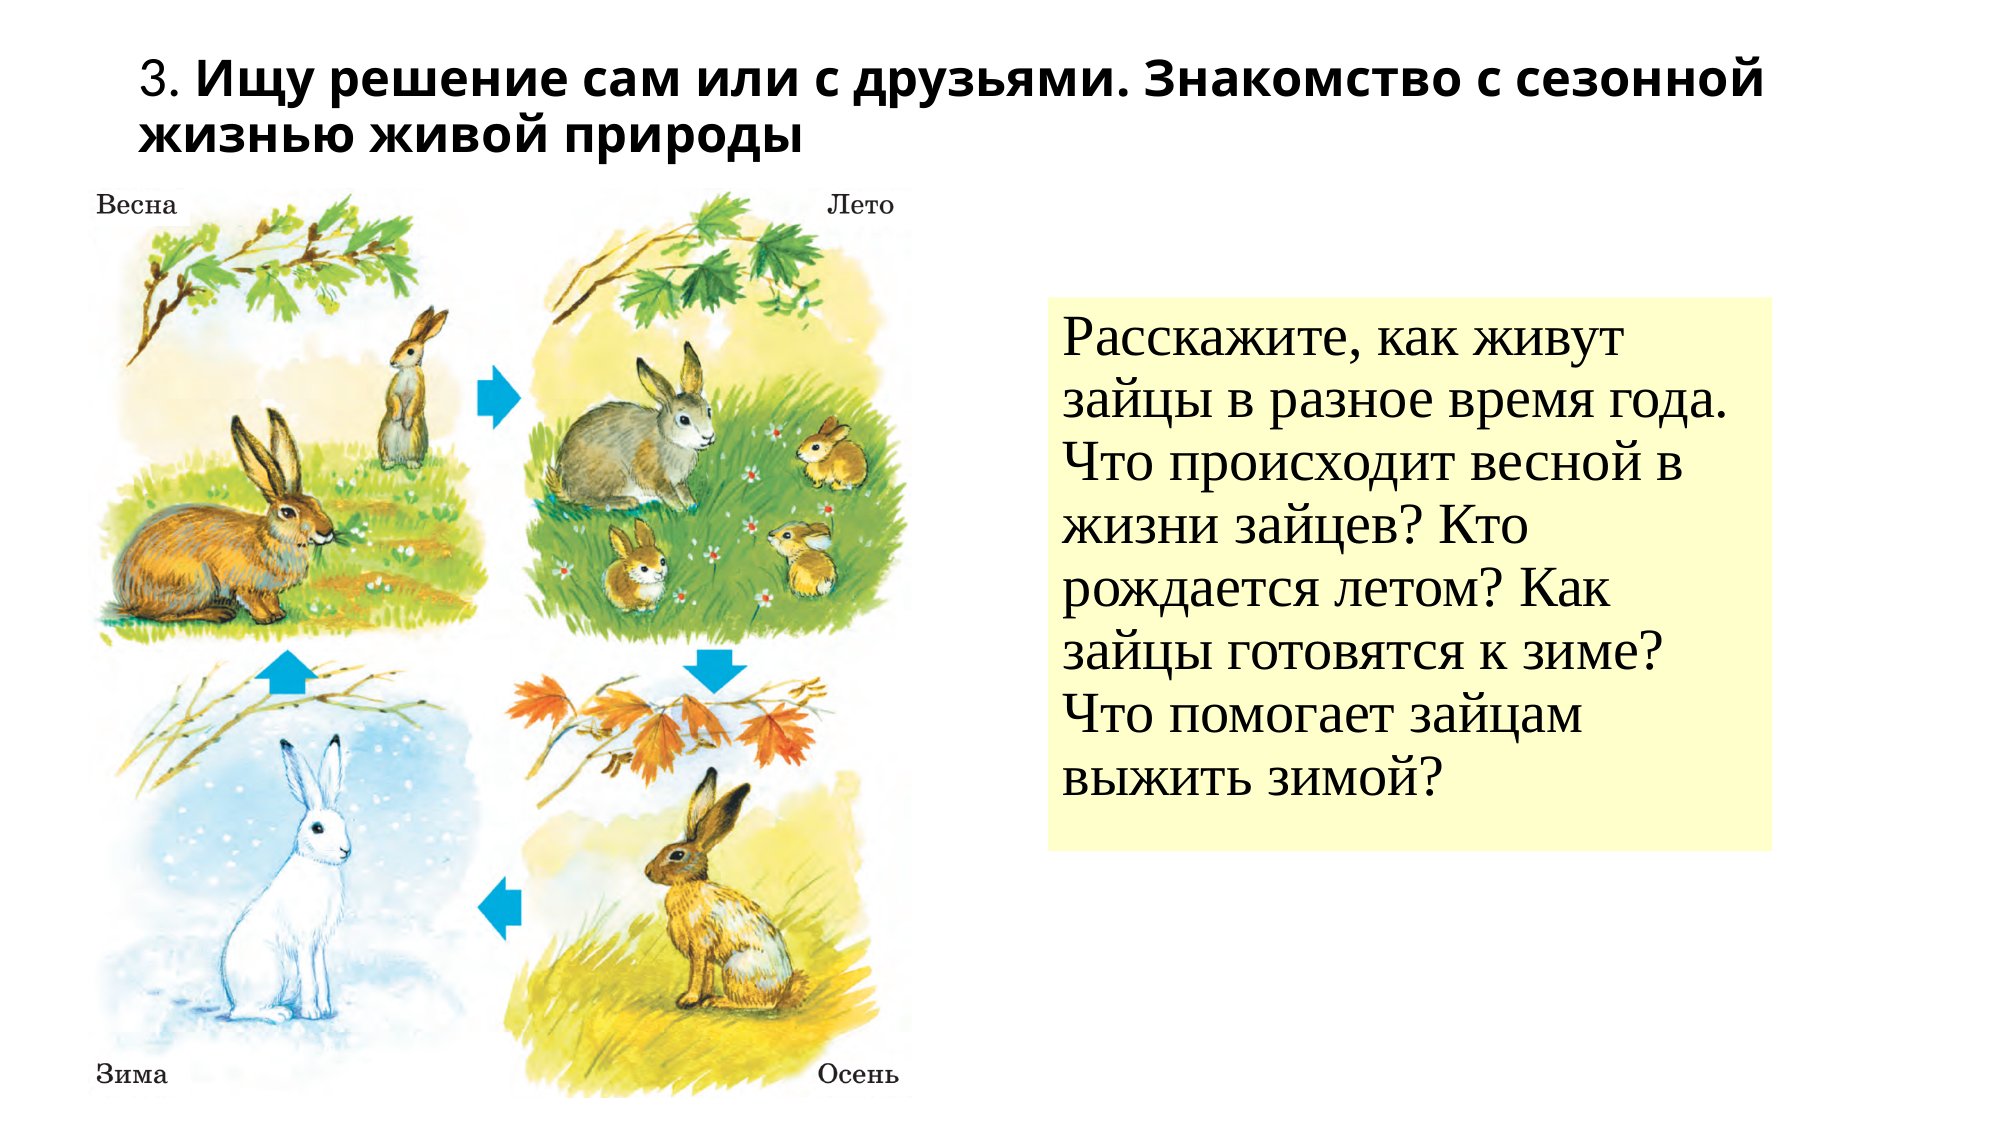

3. Ищу решение сам или с друзьями. Знакомство с сезонной жизнью живой природы
# Расскажите, как живут зайцы в разное время года. Что происходит весной в жизни зайцев? Кто рождается летом? Как зайцы готовятся к зиме? Что помогает зайцам выжить зимой?